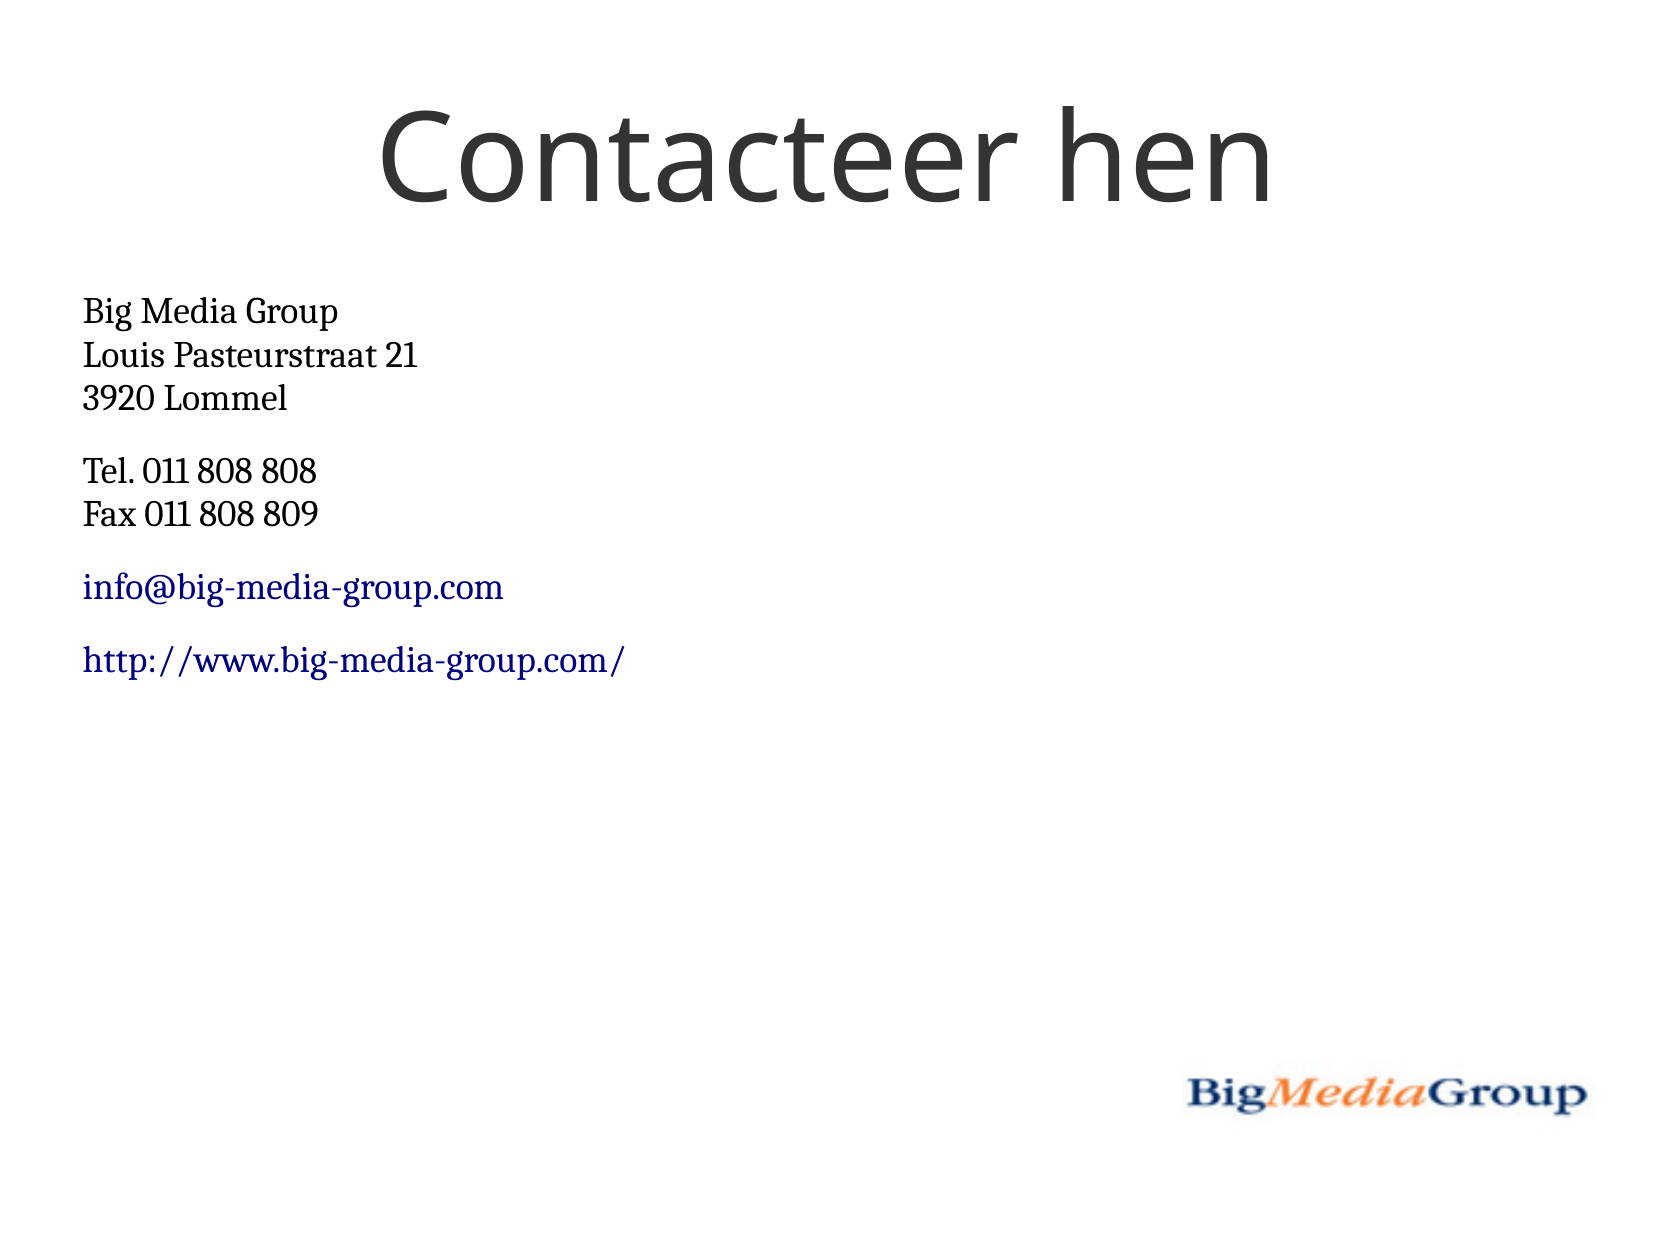

# Contacteer hen
Big Media Group
Louis Pasteurstraat 21
3920 Lommel
Tel. 011 808 808
Fax 011 808 809
info@big-media-group.com
http://www.big-media-group.com/